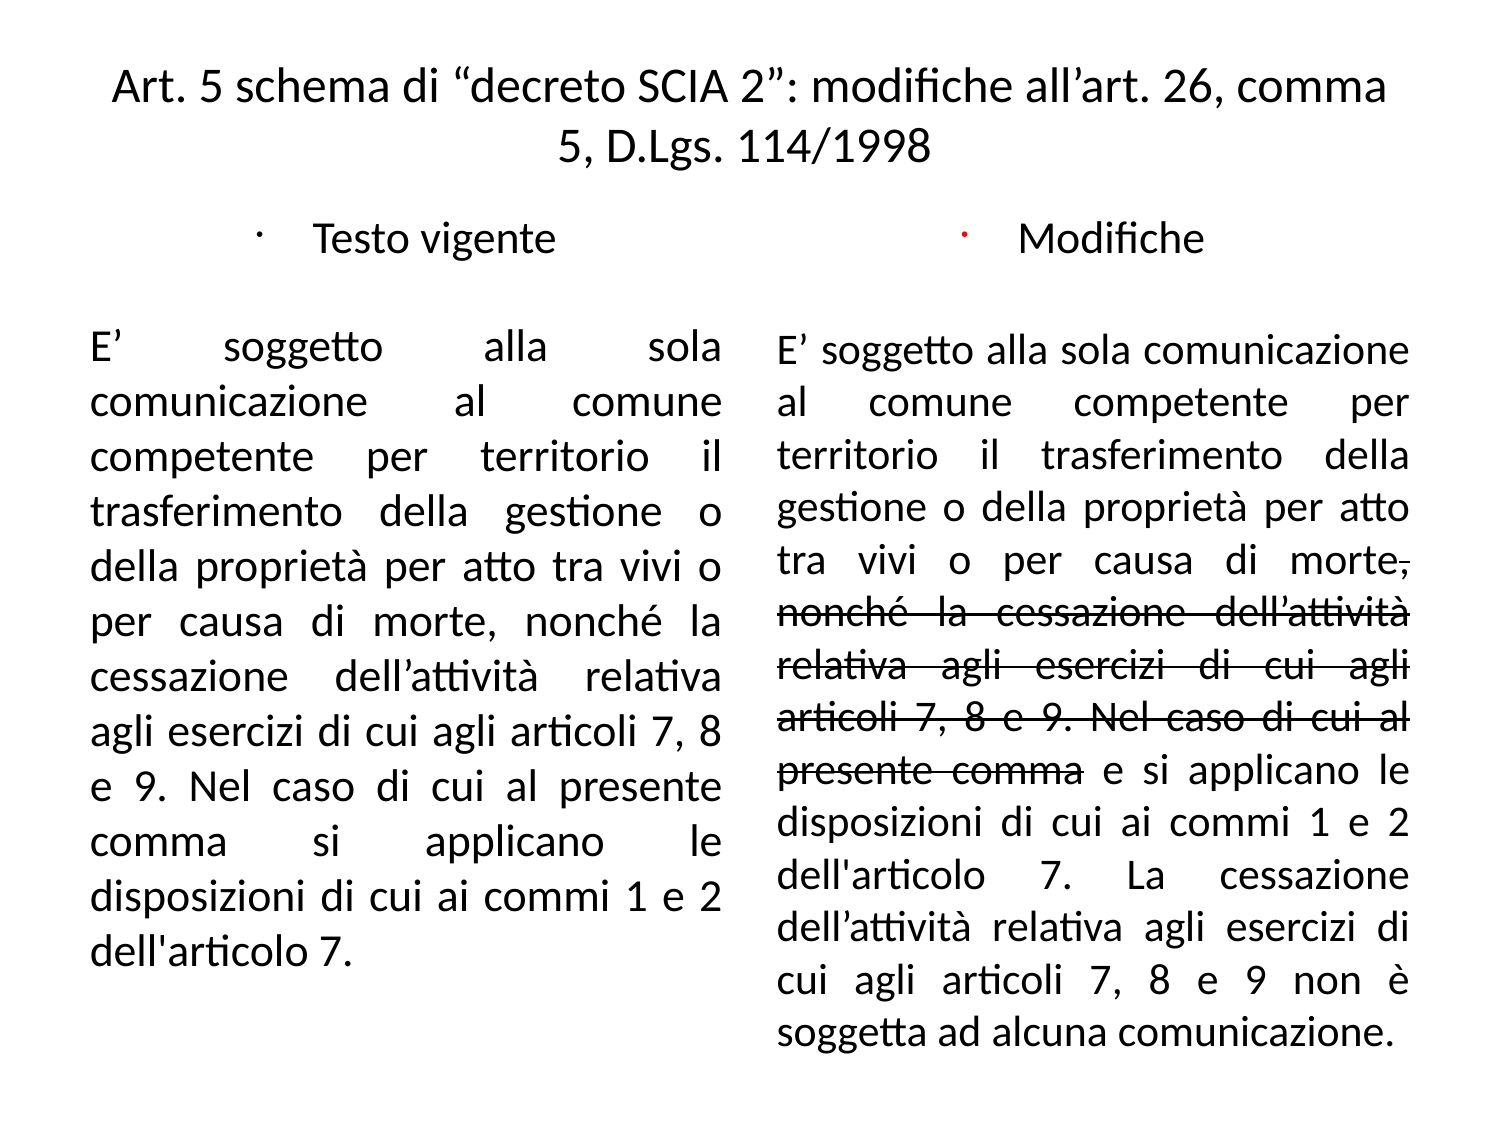

# Art. 5 schema di “decreto SCIA 2”: modifiche all’art. 26, comma 5, D.Lgs. 114/1998
Testo vigente
Modifiche
E’ soggetto alla sola comunicazione al comune competente per territorio il trasferimento della gestione o della proprietà per atto tra vivi o per causa di morte, nonché la cessazione dell’attività relativa agli esercizi di cui agli articoli 7, 8 e 9. Nel caso di cui al presente comma si applicano le disposizioni di cui ai commi 1 e 2 dell'articolo 7.
E’ soggetto alla sola comunicazione al comune competente per territorio il trasferimento della gestione o della proprietà per atto tra vivi o per causa di morte, nonché la cessazione dell’attività relativa agli esercizi di cui agli articoli 7, 8 e 9. Nel caso di cui al presente comma e si applicano le disposizioni di cui ai commi 1 e 2 dell'articolo 7. La cessazione dell’attività relativa agli esercizi di cui agli articoli 7, 8 e 9 non è soggetta ad alcuna comunicazione.